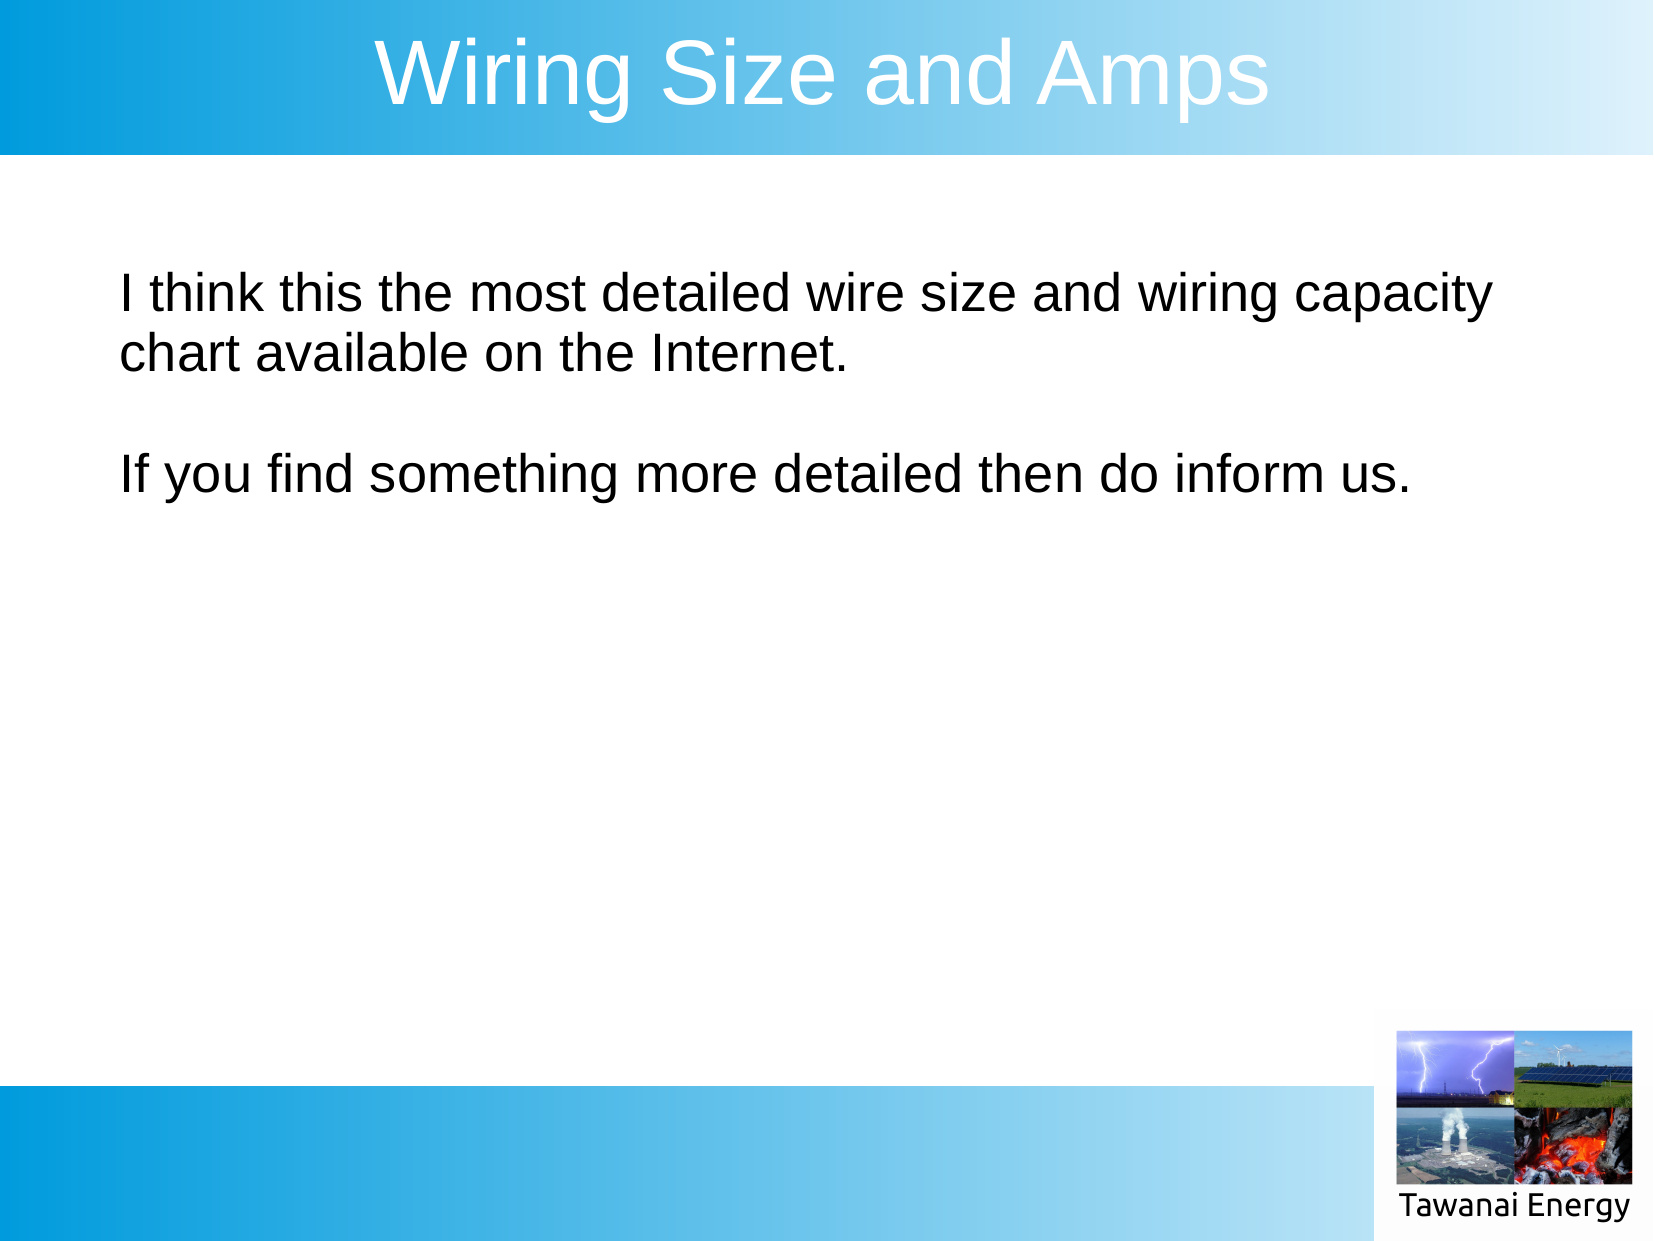

# Wiring Size and Amps
I think this the most detailed wire size and wiring capacity chart available on the Internet.
If you find something more detailed then do inform us.